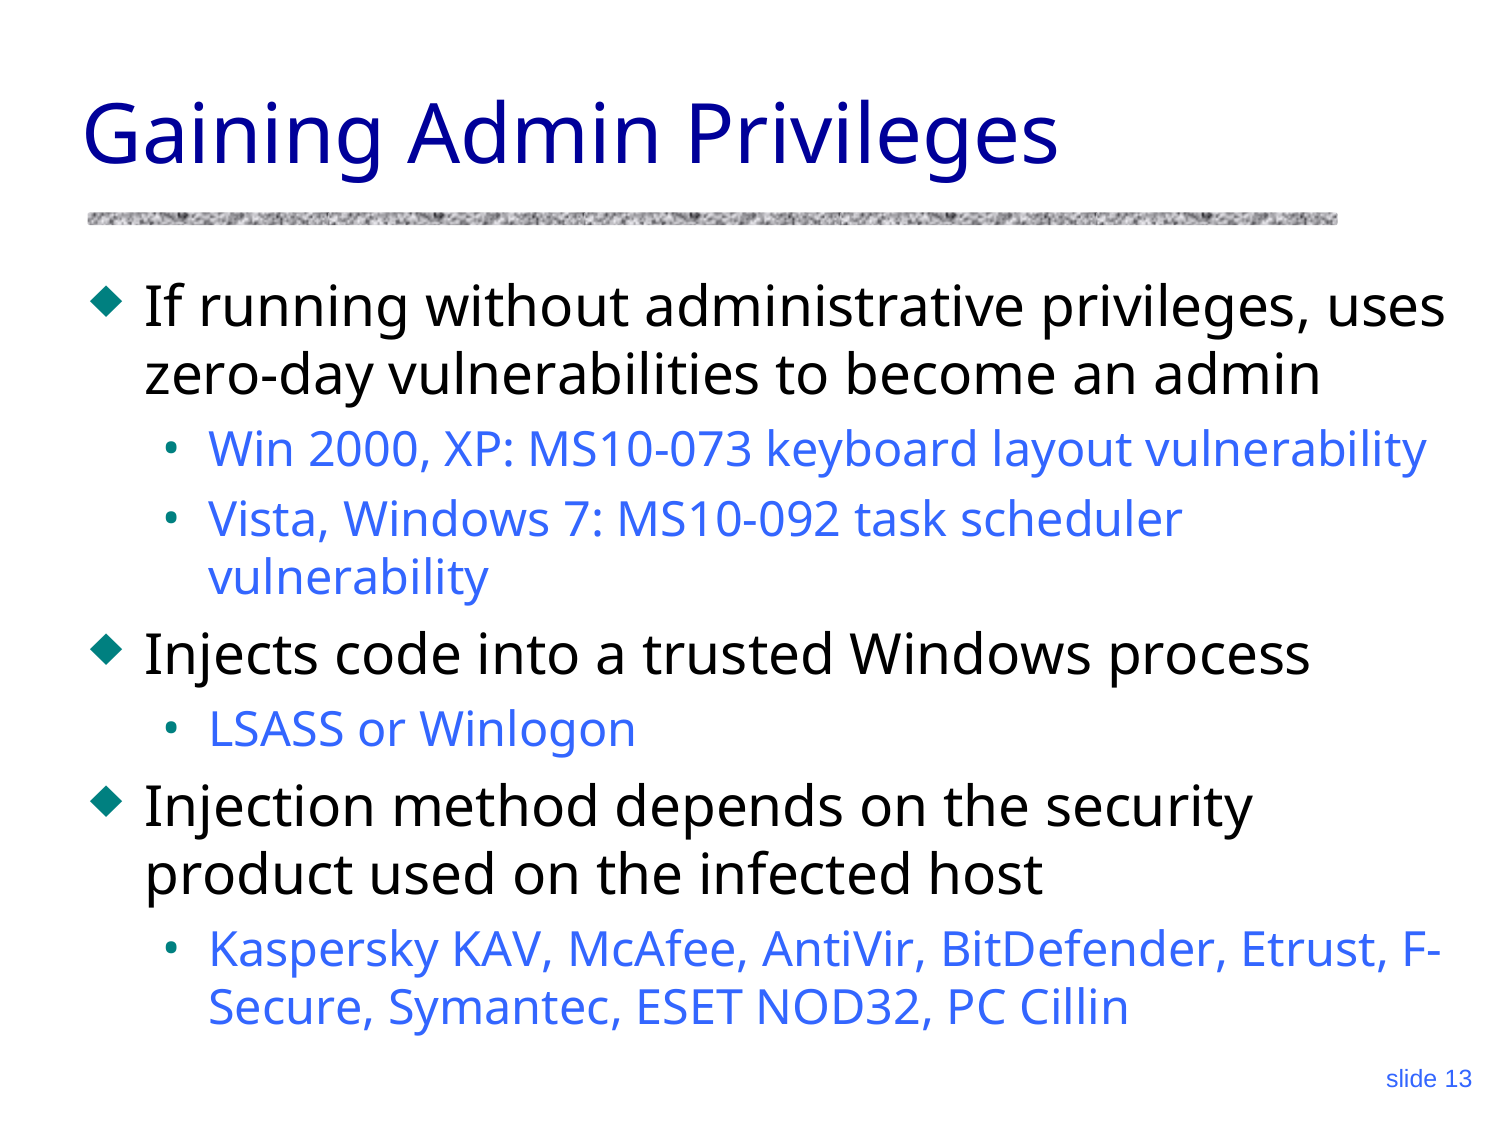

# Gaining Admin Privileges
If running without administrative privileges, uses zero-day vulnerabilities to become an admin
Win 2000, XP: MS10-073 keyboard layout vulnerability
Vista, Windows 7: MS10-092 task scheduler vulnerability
Injects code into a trusted Windows process
LSASS or Winlogon
Injection method depends on the security product used on the infected host
Kaspersky KAV, McAfee, AntiVir, BitDefender, Etrust, F-Secure, Symantec, ESET NOD32, PC Cillin
slide